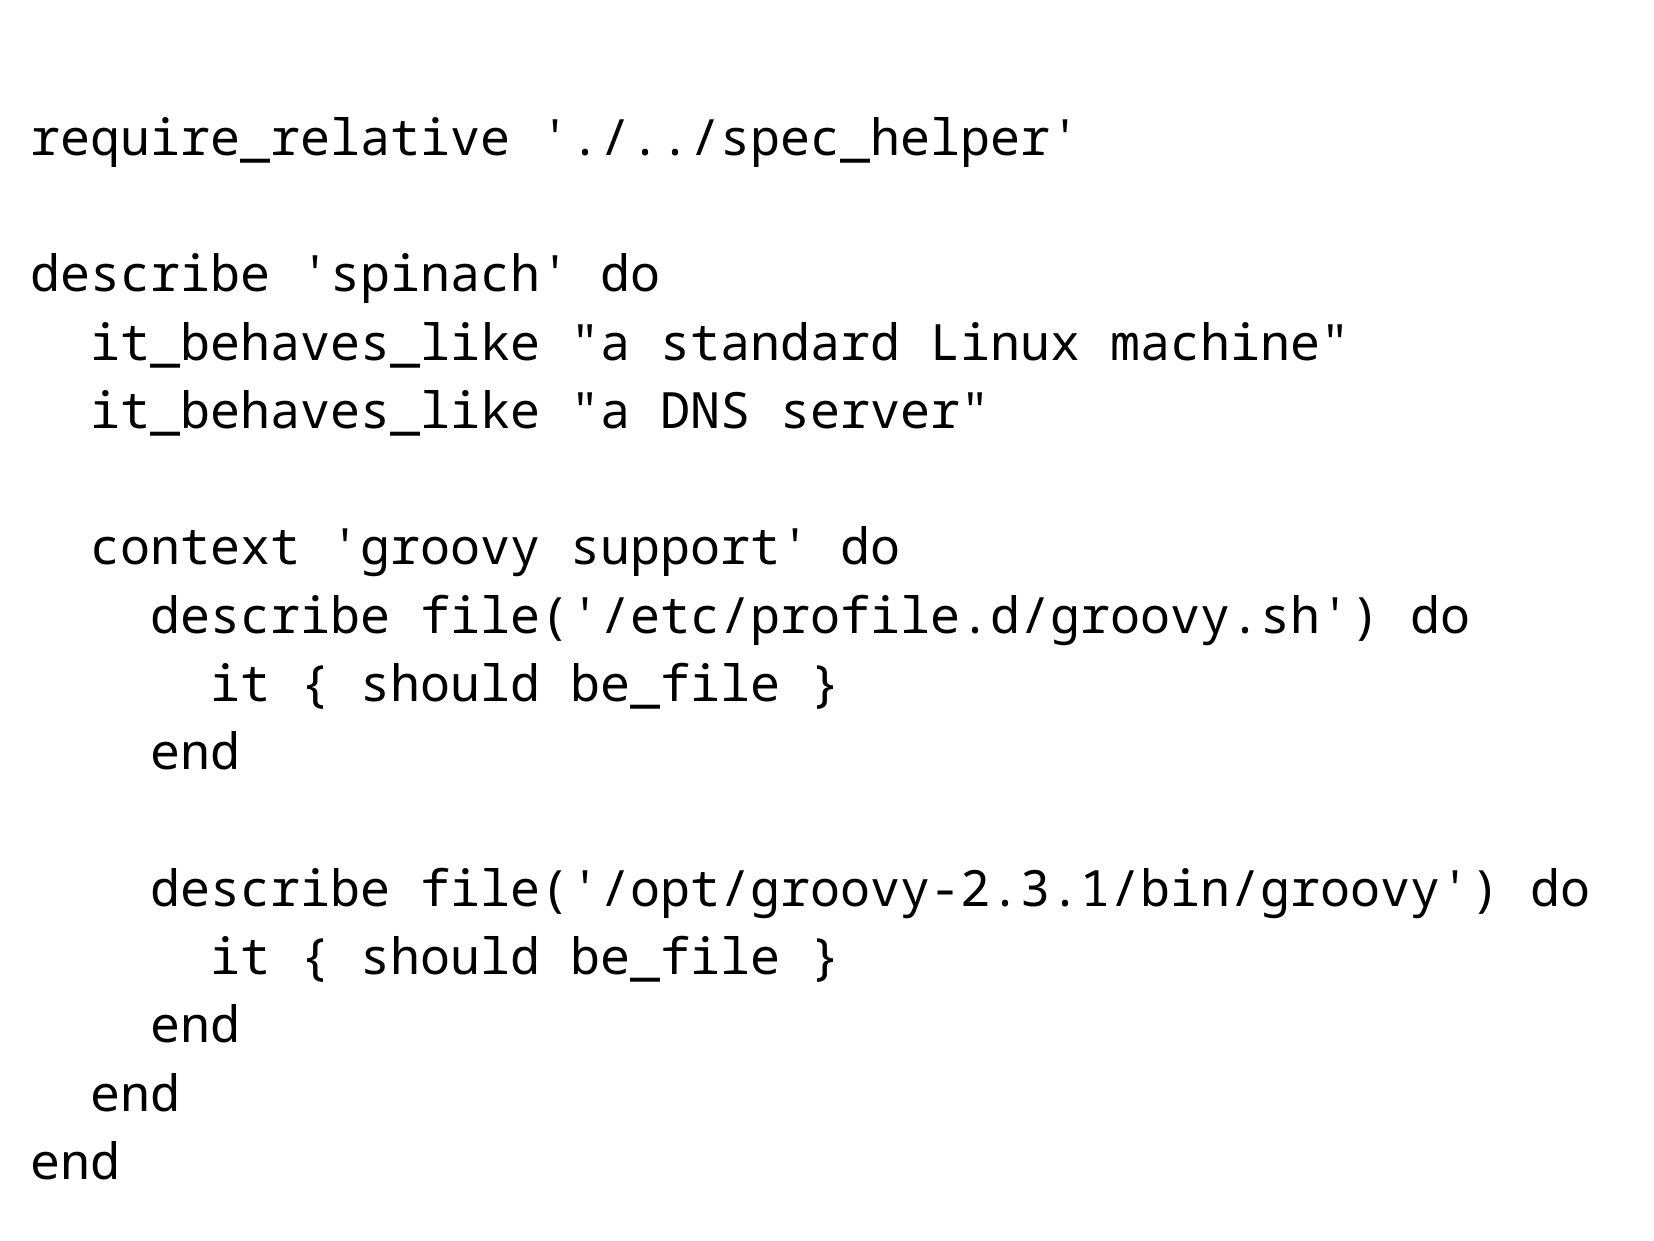

require_relative './../spec_helper'
describe 'spinach' do
 it_behaves_like "a standard Linux machine"
 it_behaves_like "a DNS server"
 context 'groovy support' do
 describe file('/etc/profile.d/groovy.sh') do
 it { should be_file }
 end
 describe file('/opt/groovy-2.3.1/bin/groovy') do
 it { should be_file }
 end
 end
end